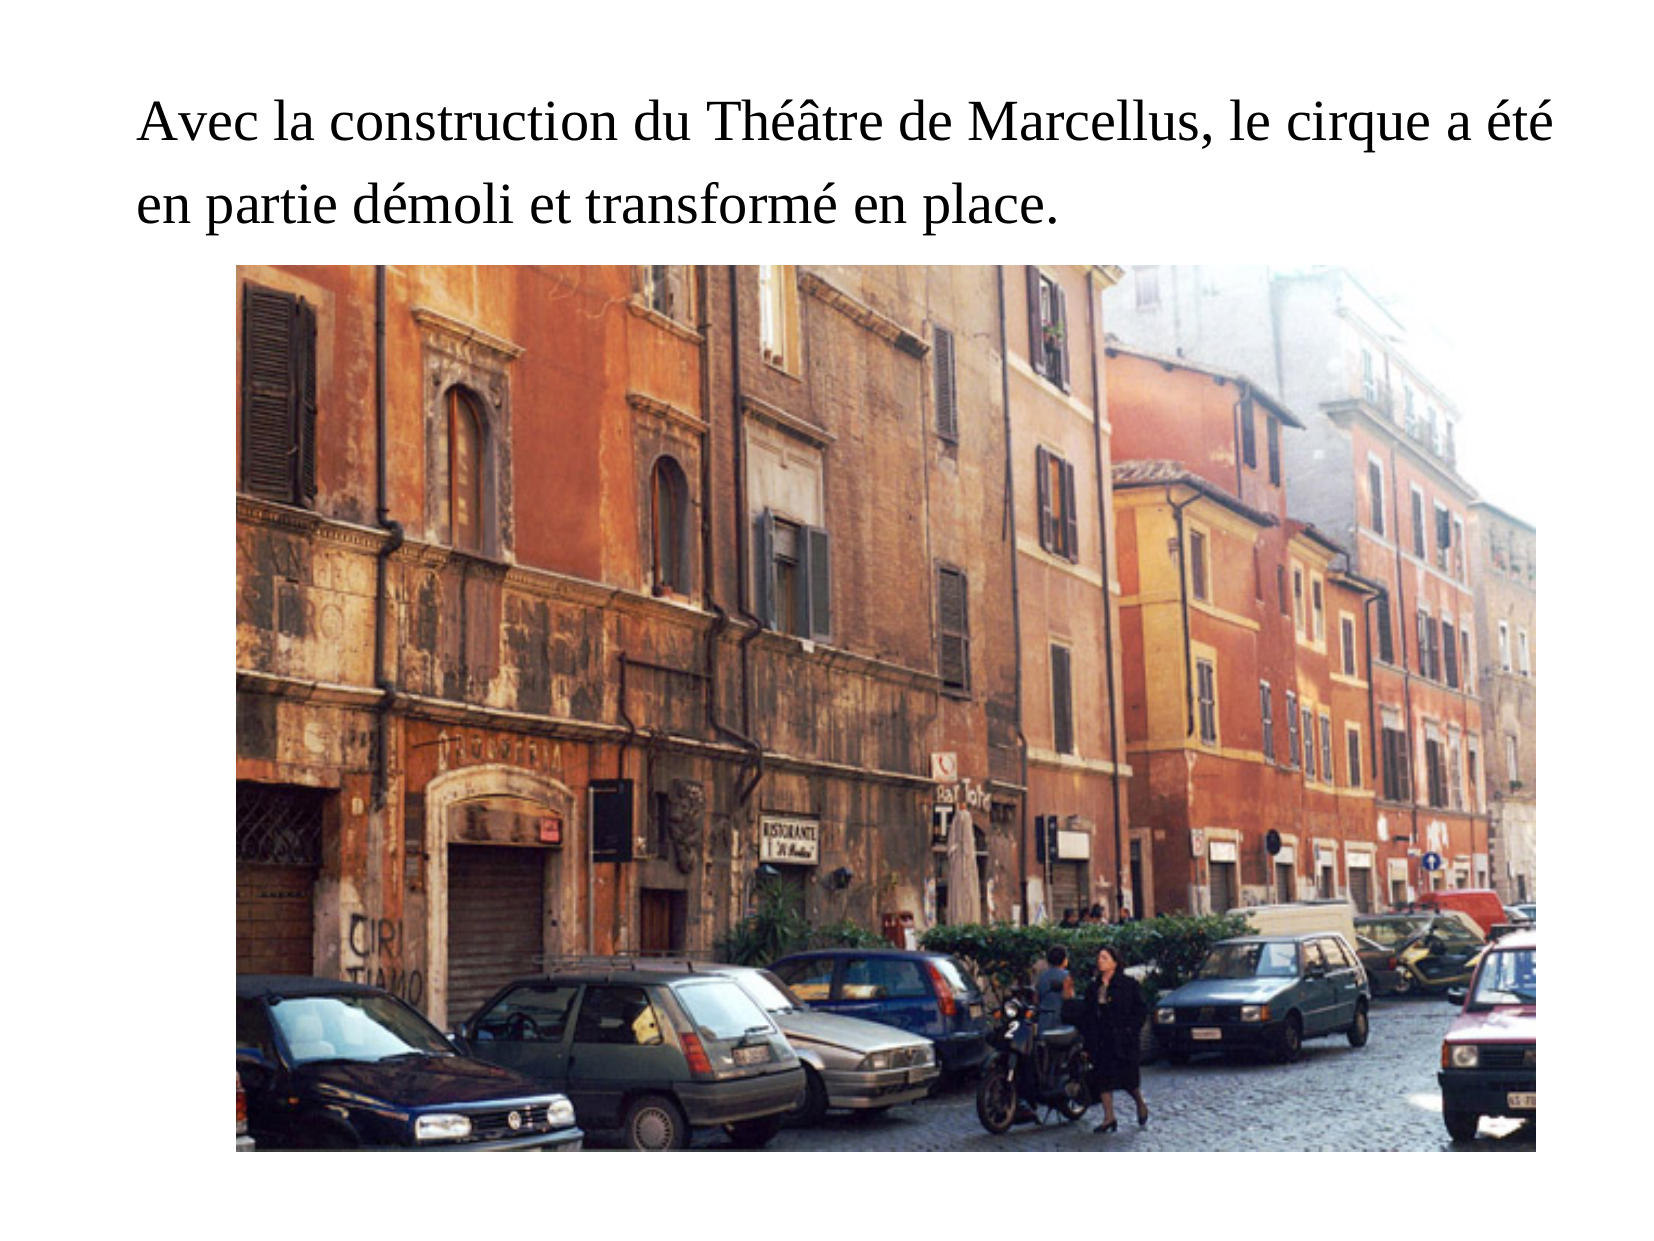

Avec la construction du Théâtre de Marcellus, le cirque a été
en partie démoli et transformé en place.